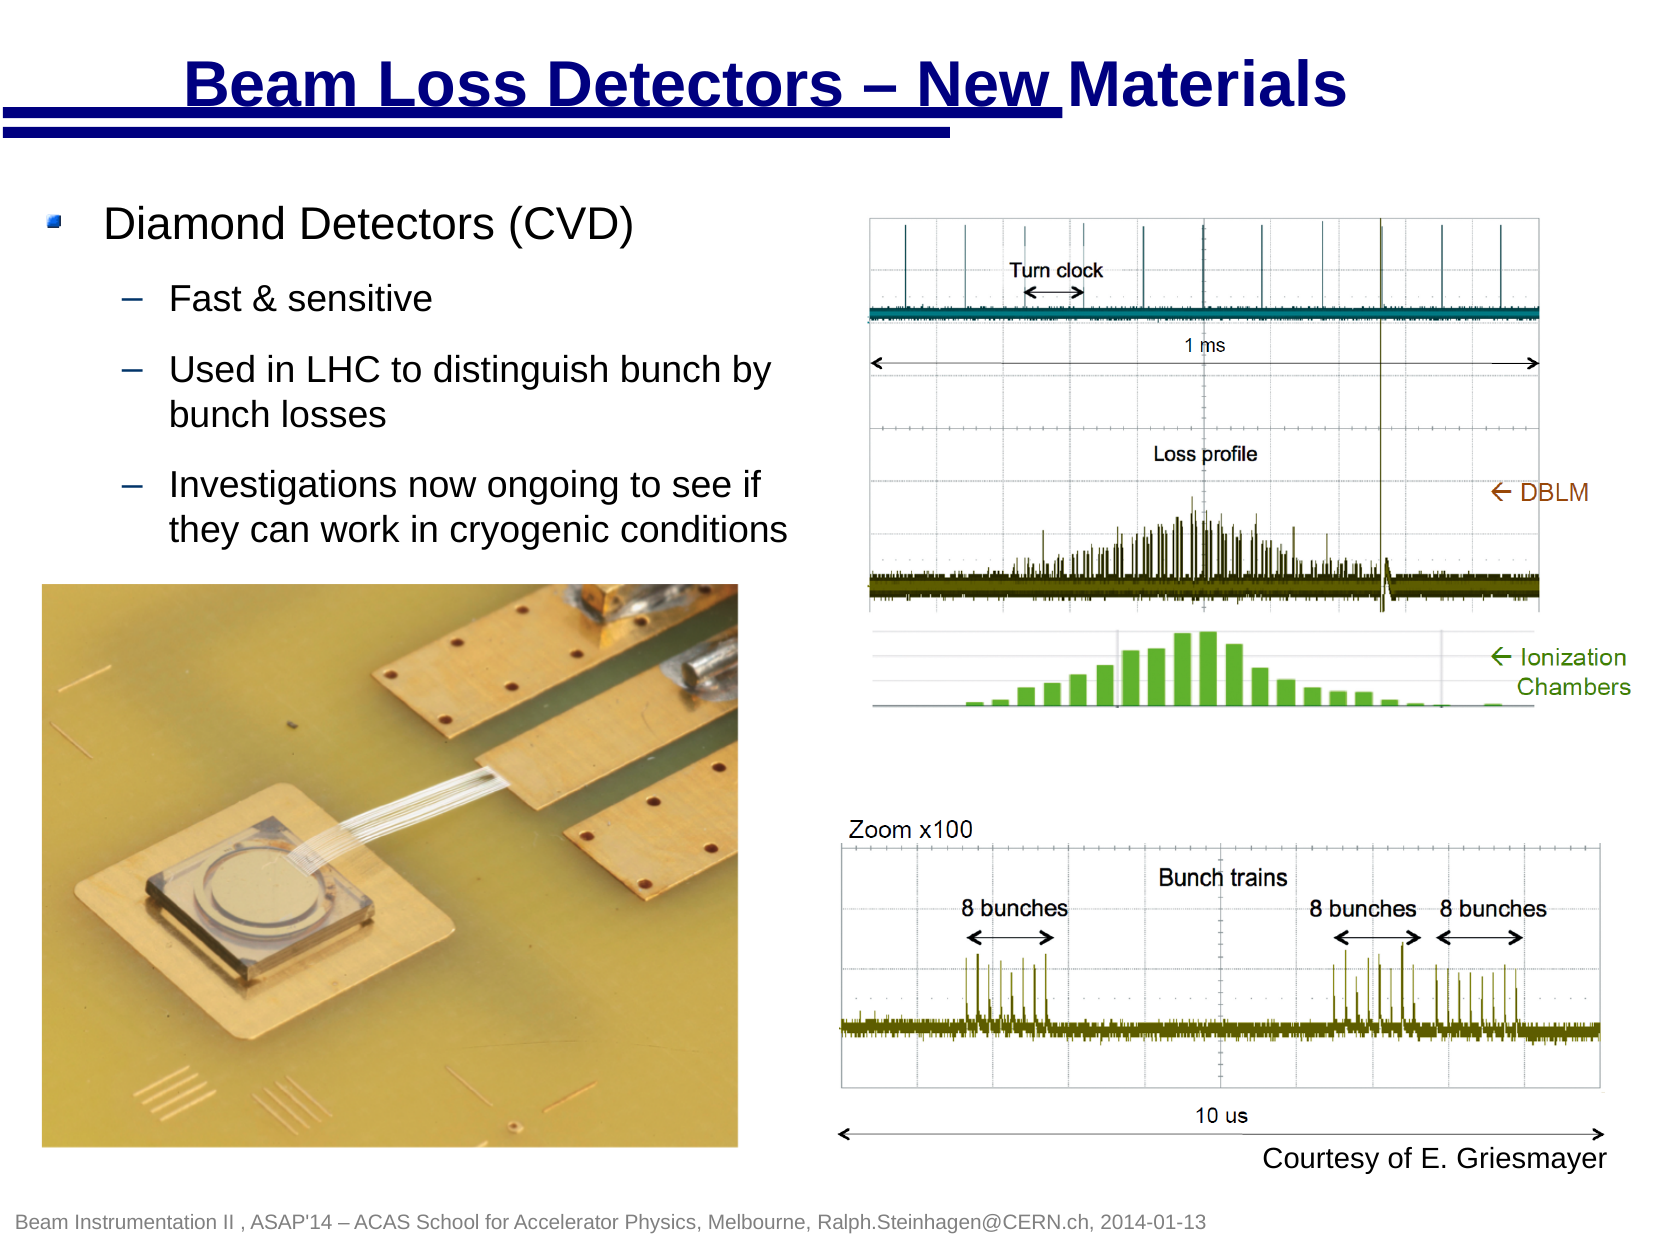

# Beam Loss Detectors – New Materials
Diamond Detectors (CVD)
Fast & sensitive
Used in LHC to distinguish bunch by bunch losses
Investigations now ongoing to see if they can work in cryogenic conditions
Courtesy of E. Griesmayer